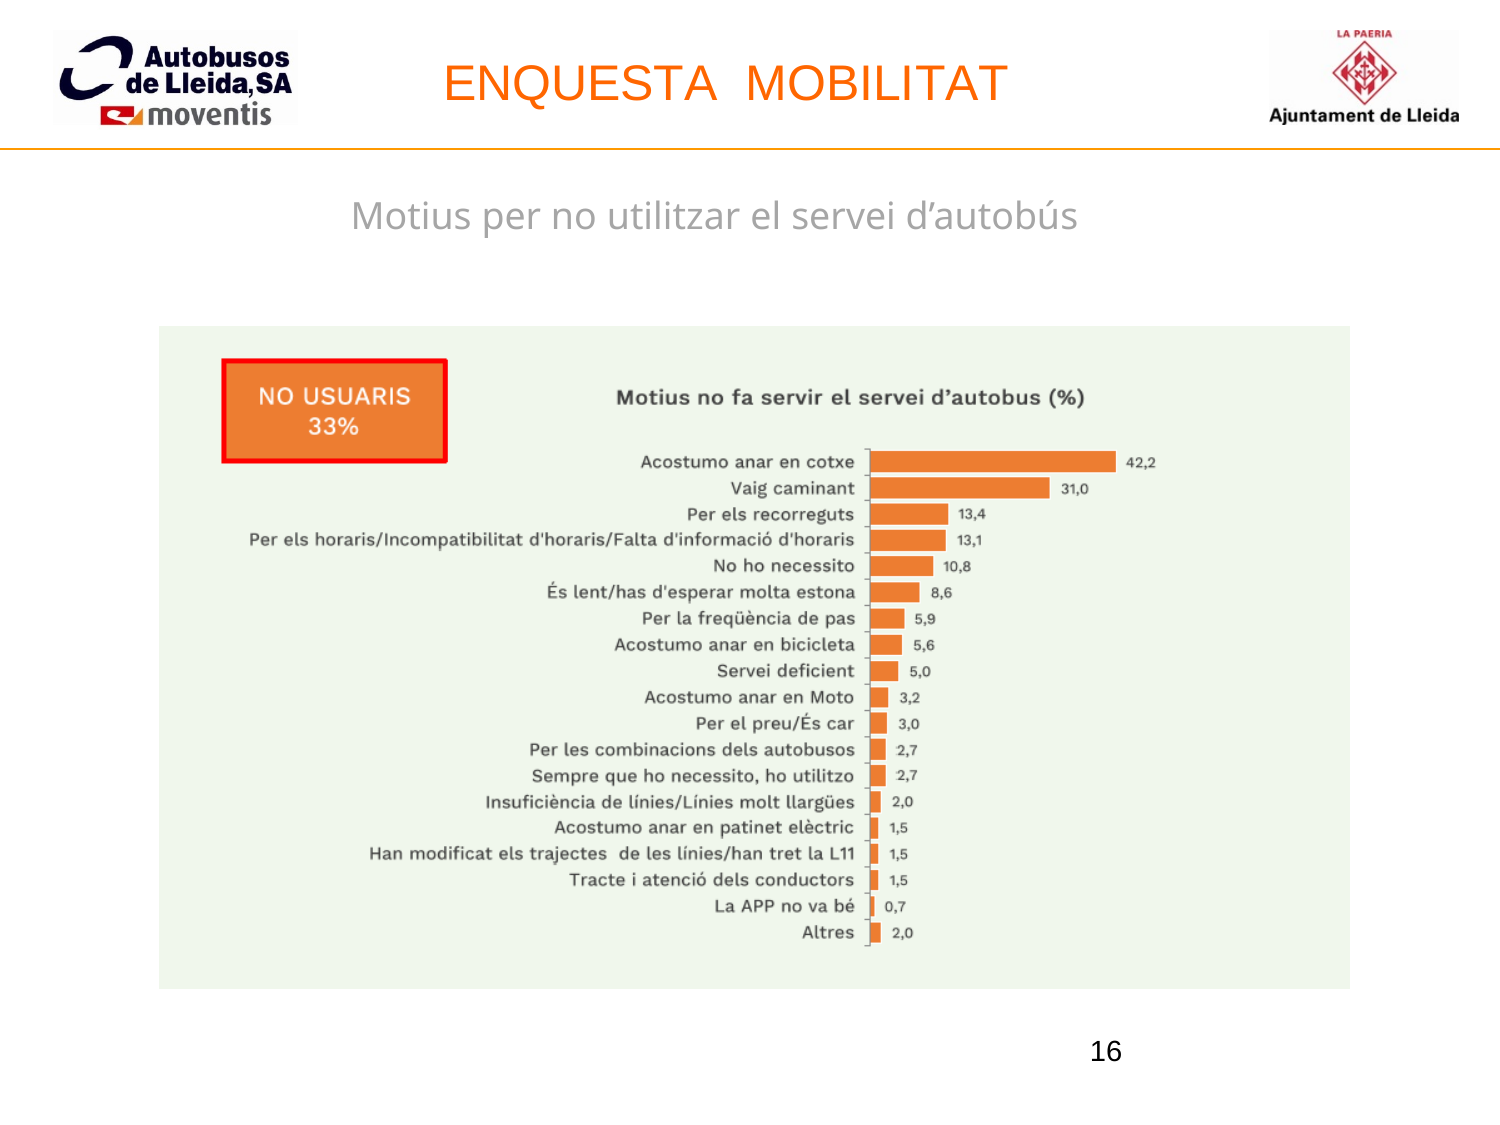

ENQUESTA MOBILITAT
Motius per no utilitzar el servei d’autobús